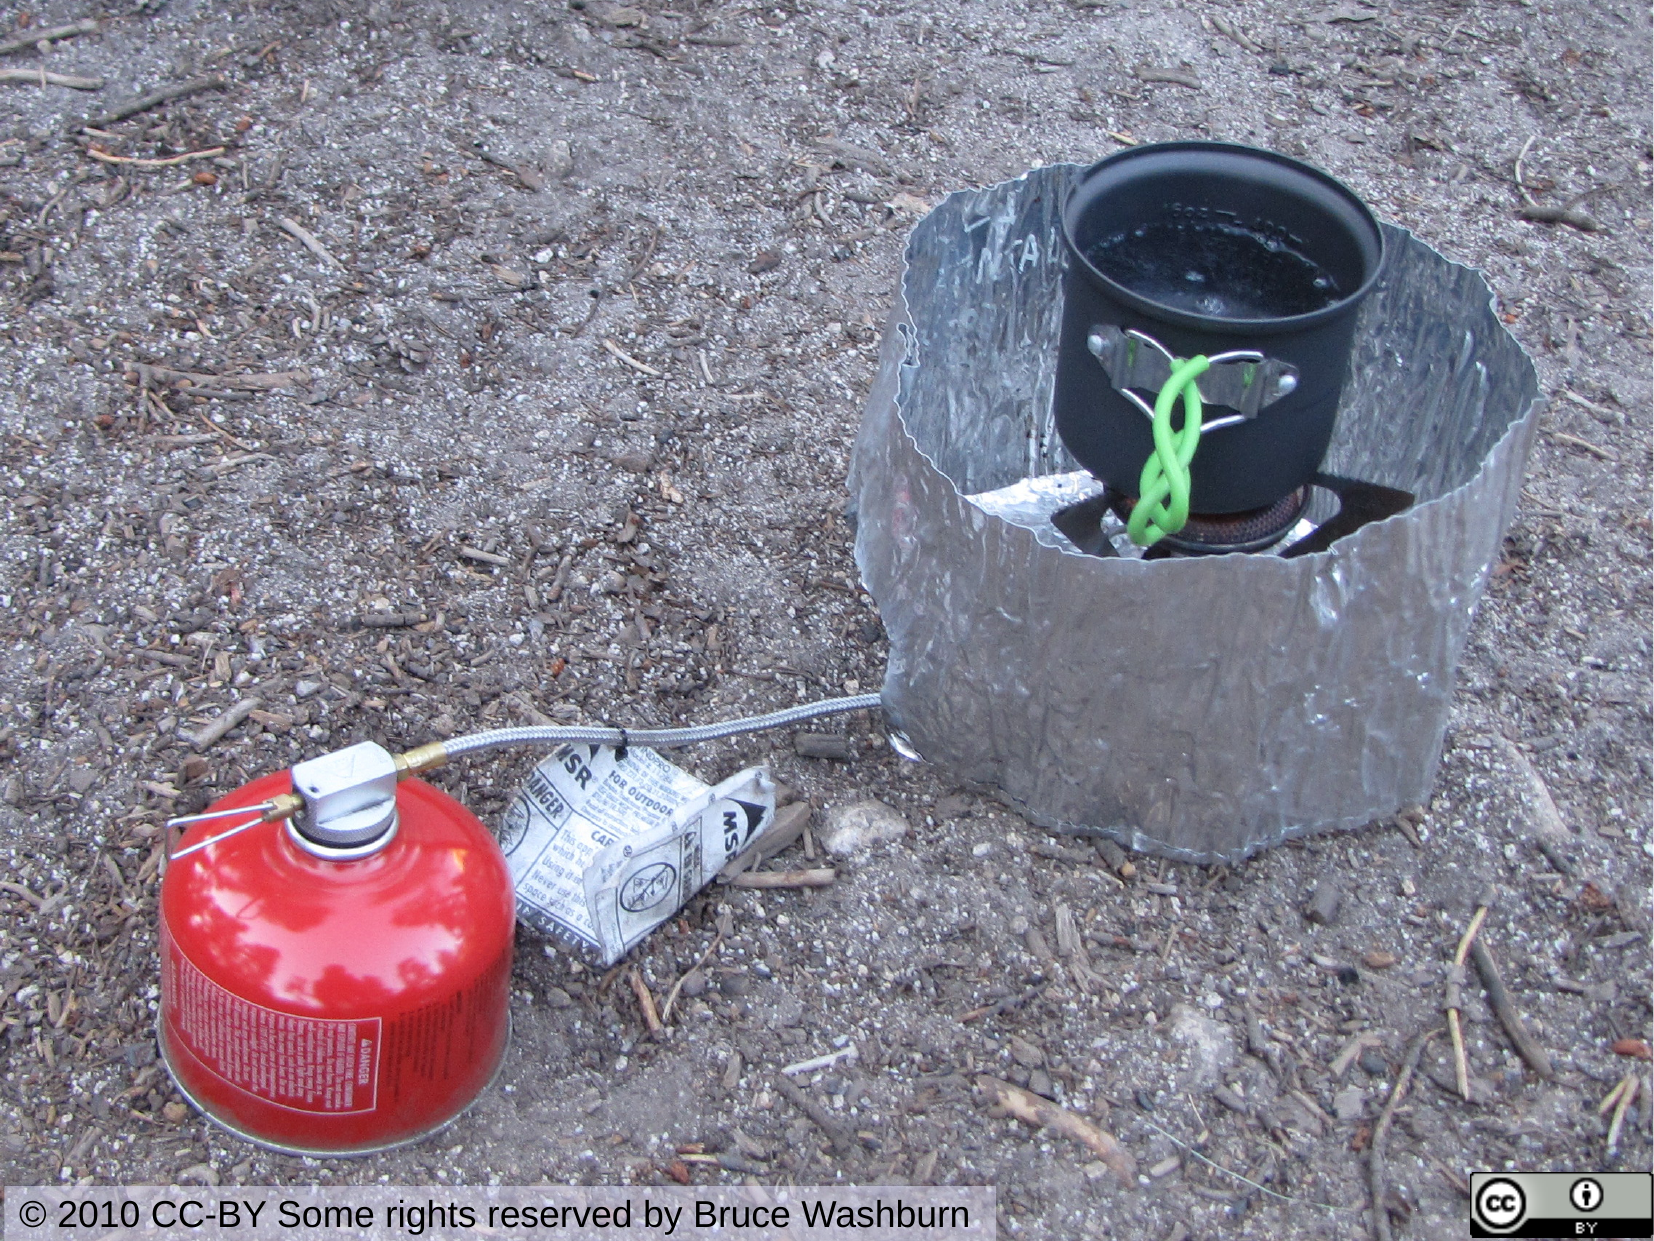

© 2010 CC-BY Some rights reserved by Bruce Washburn